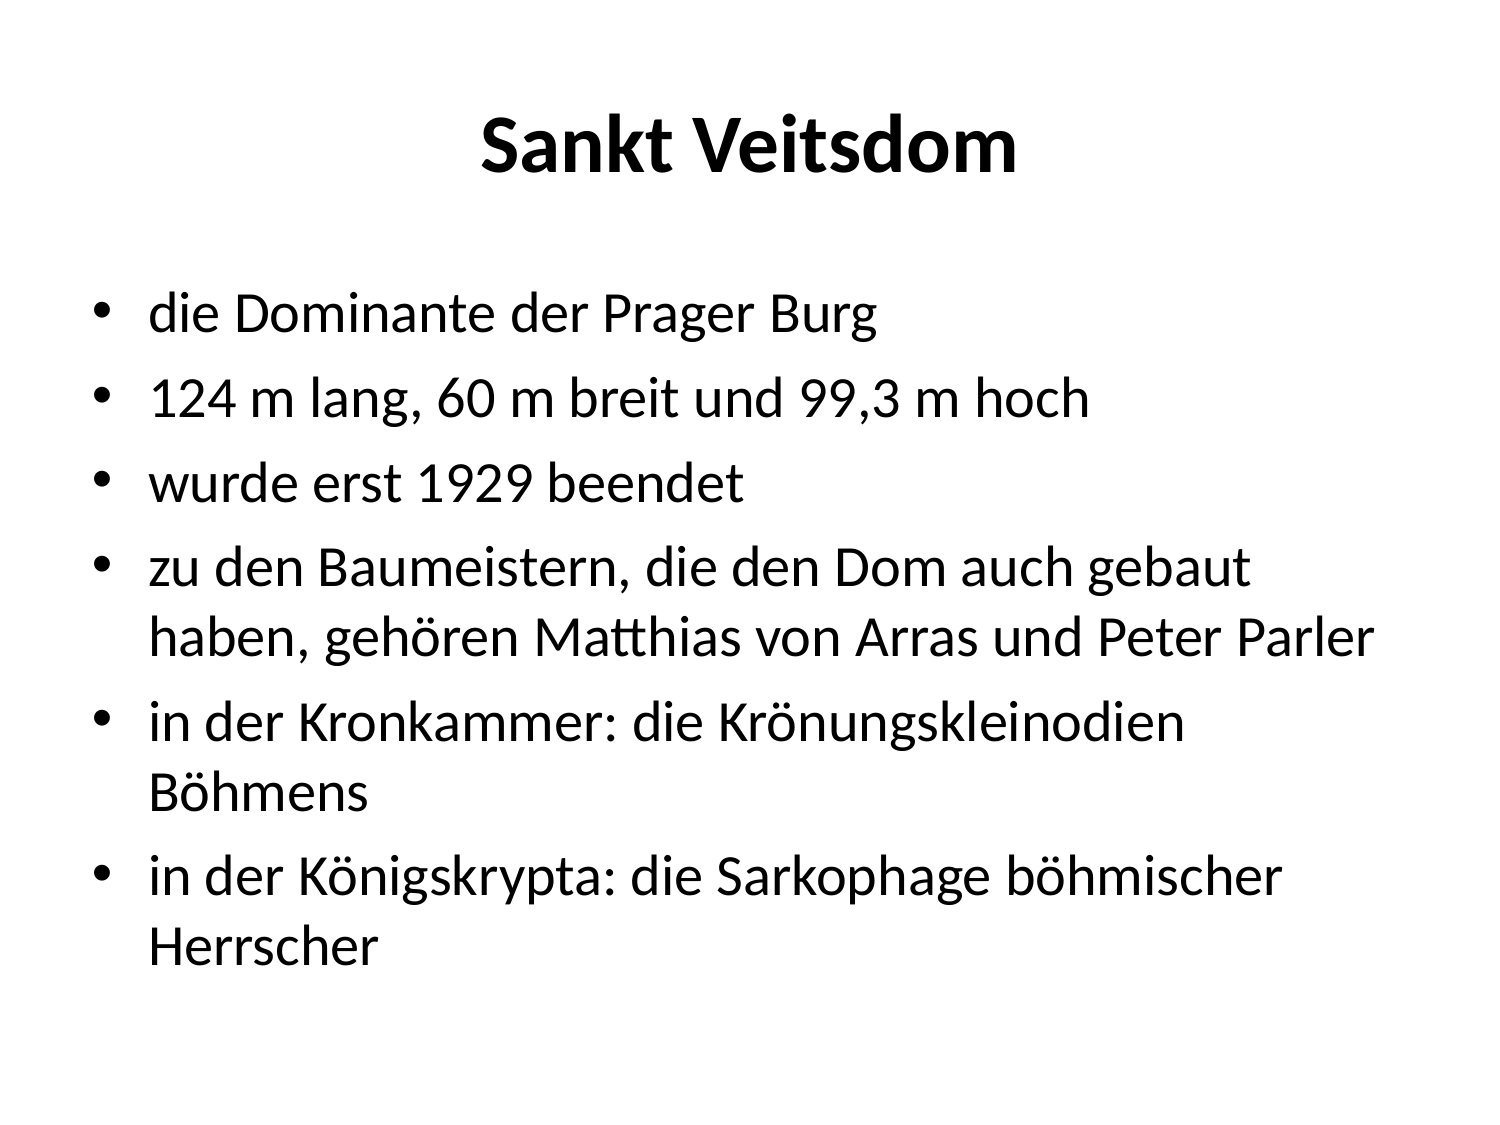

# Sankt Veitsdom
die Dominante der Prager Burg
124 m lang, 60 m breit und 99,3 m hoch
wurde erst 1929 beendet
zu den Baumeistern, die den Dom auch gebaut haben, gehören Matthias von Arras und Peter Parler
in der Kronkammer: die Krönungskleinodien Böhmens
in der Königskrypta: die Sarkophage böhmischer Herrscher